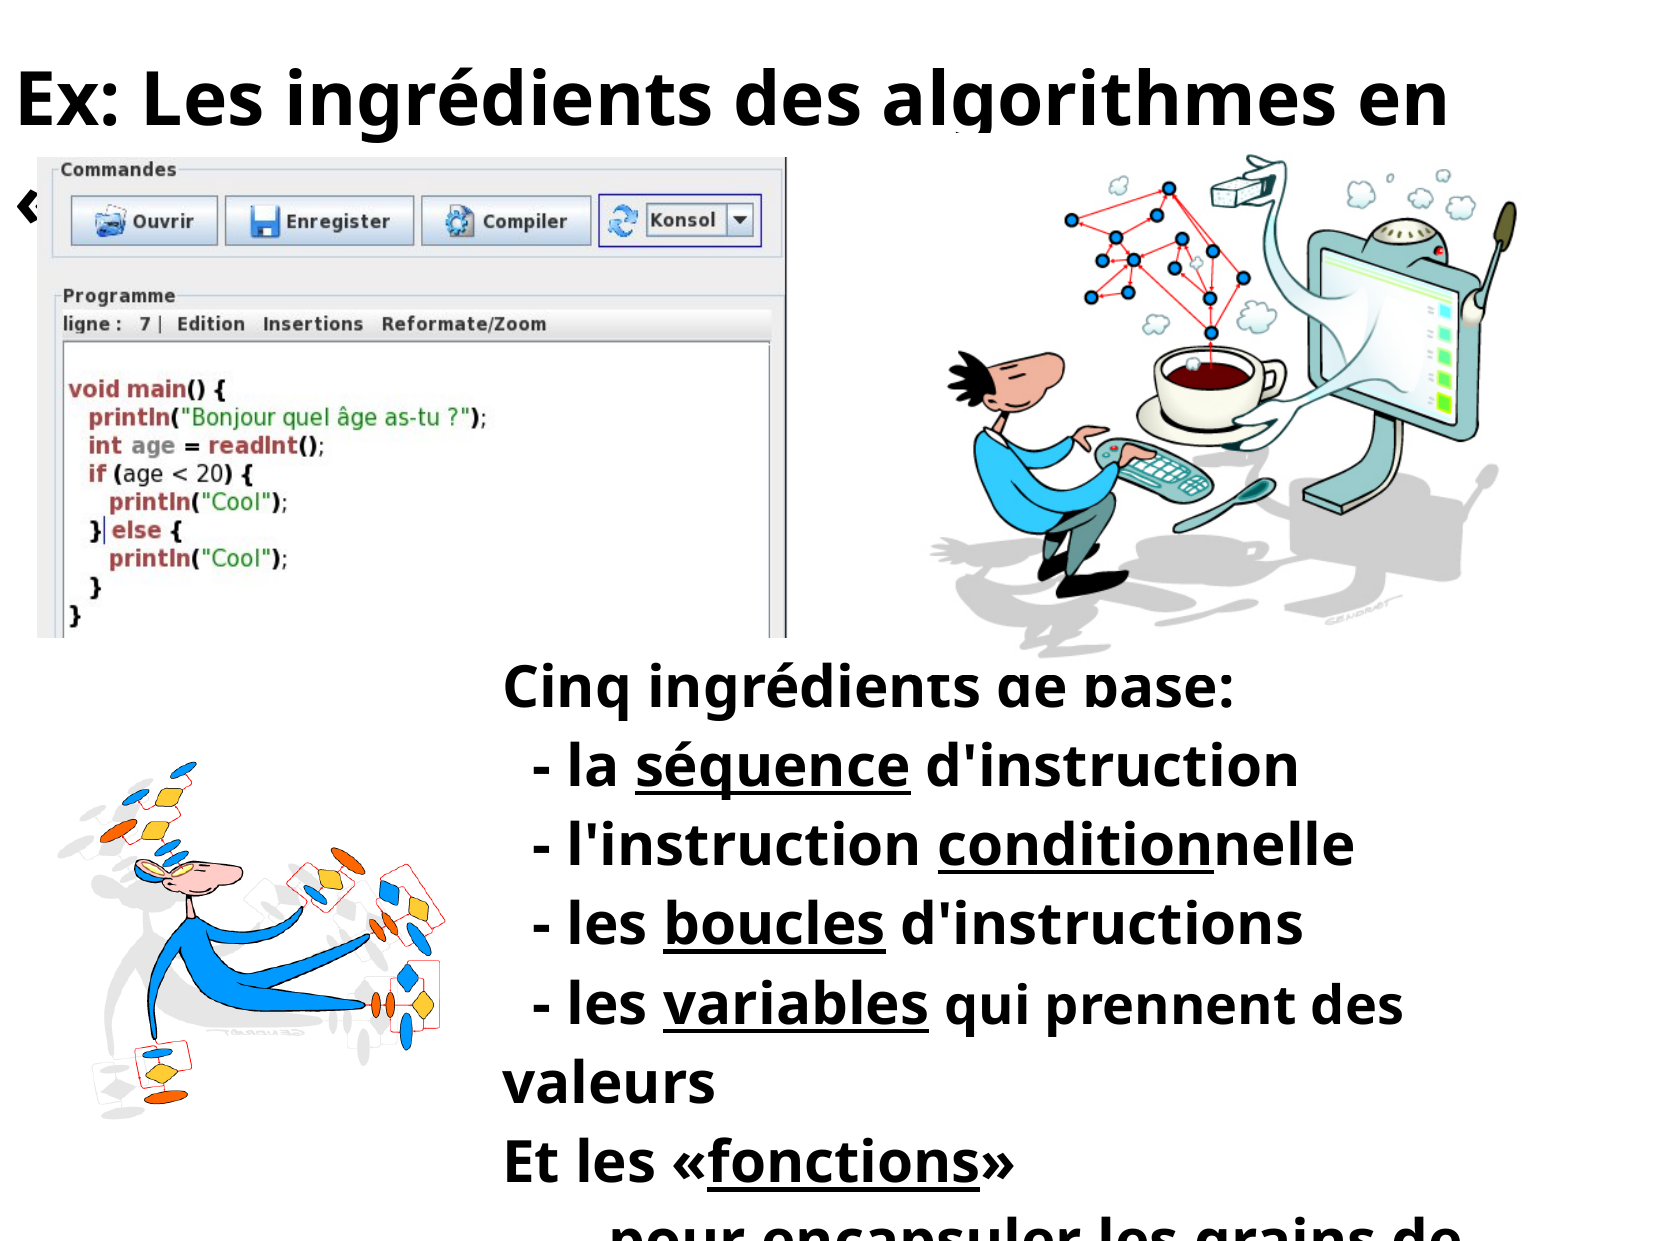

Ex: Les ingrédients des algorithmes en «progra»
Cinq ingrédients de base:
 - la séquence d'instruction
 - l'instruction conditionnelle
 - les boucles d'instructions
 - les variables qui prennent des valeurs
Et les «fonctions»
 pour encapsuler les grains de base.